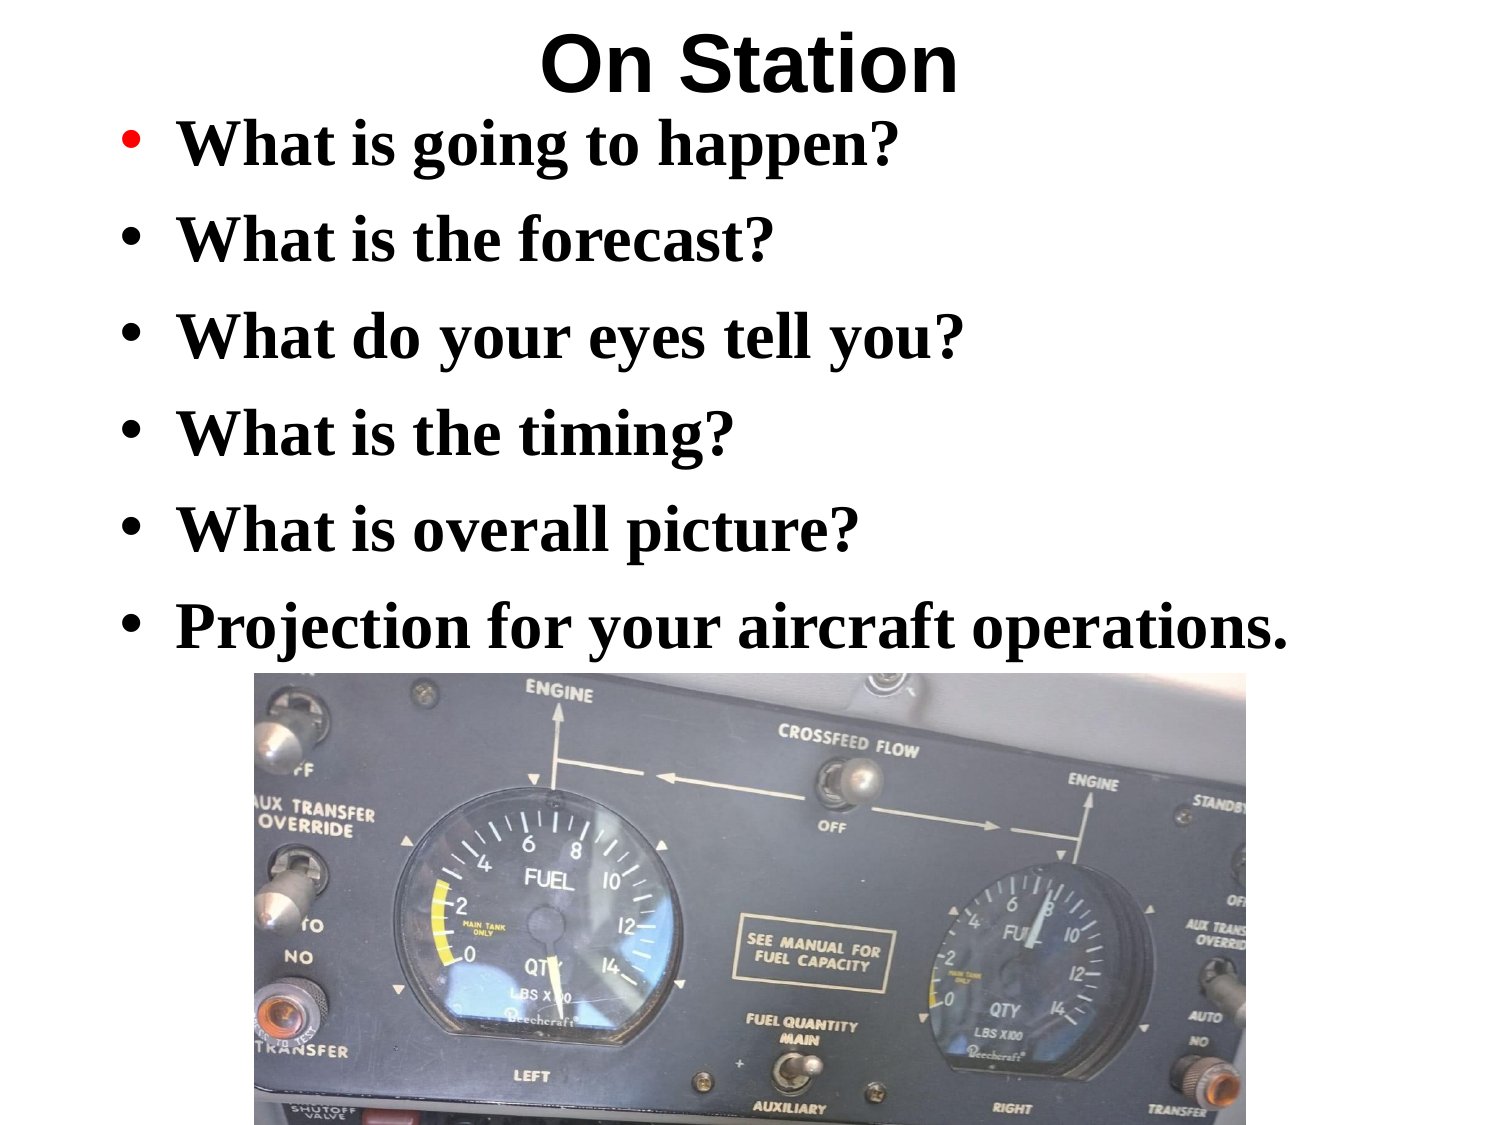

On Station
What is going to happen?
What is the forecast?
What do your eyes tell you?
What is the timing?
What is overall picture?
Projection for your aircraft operations.